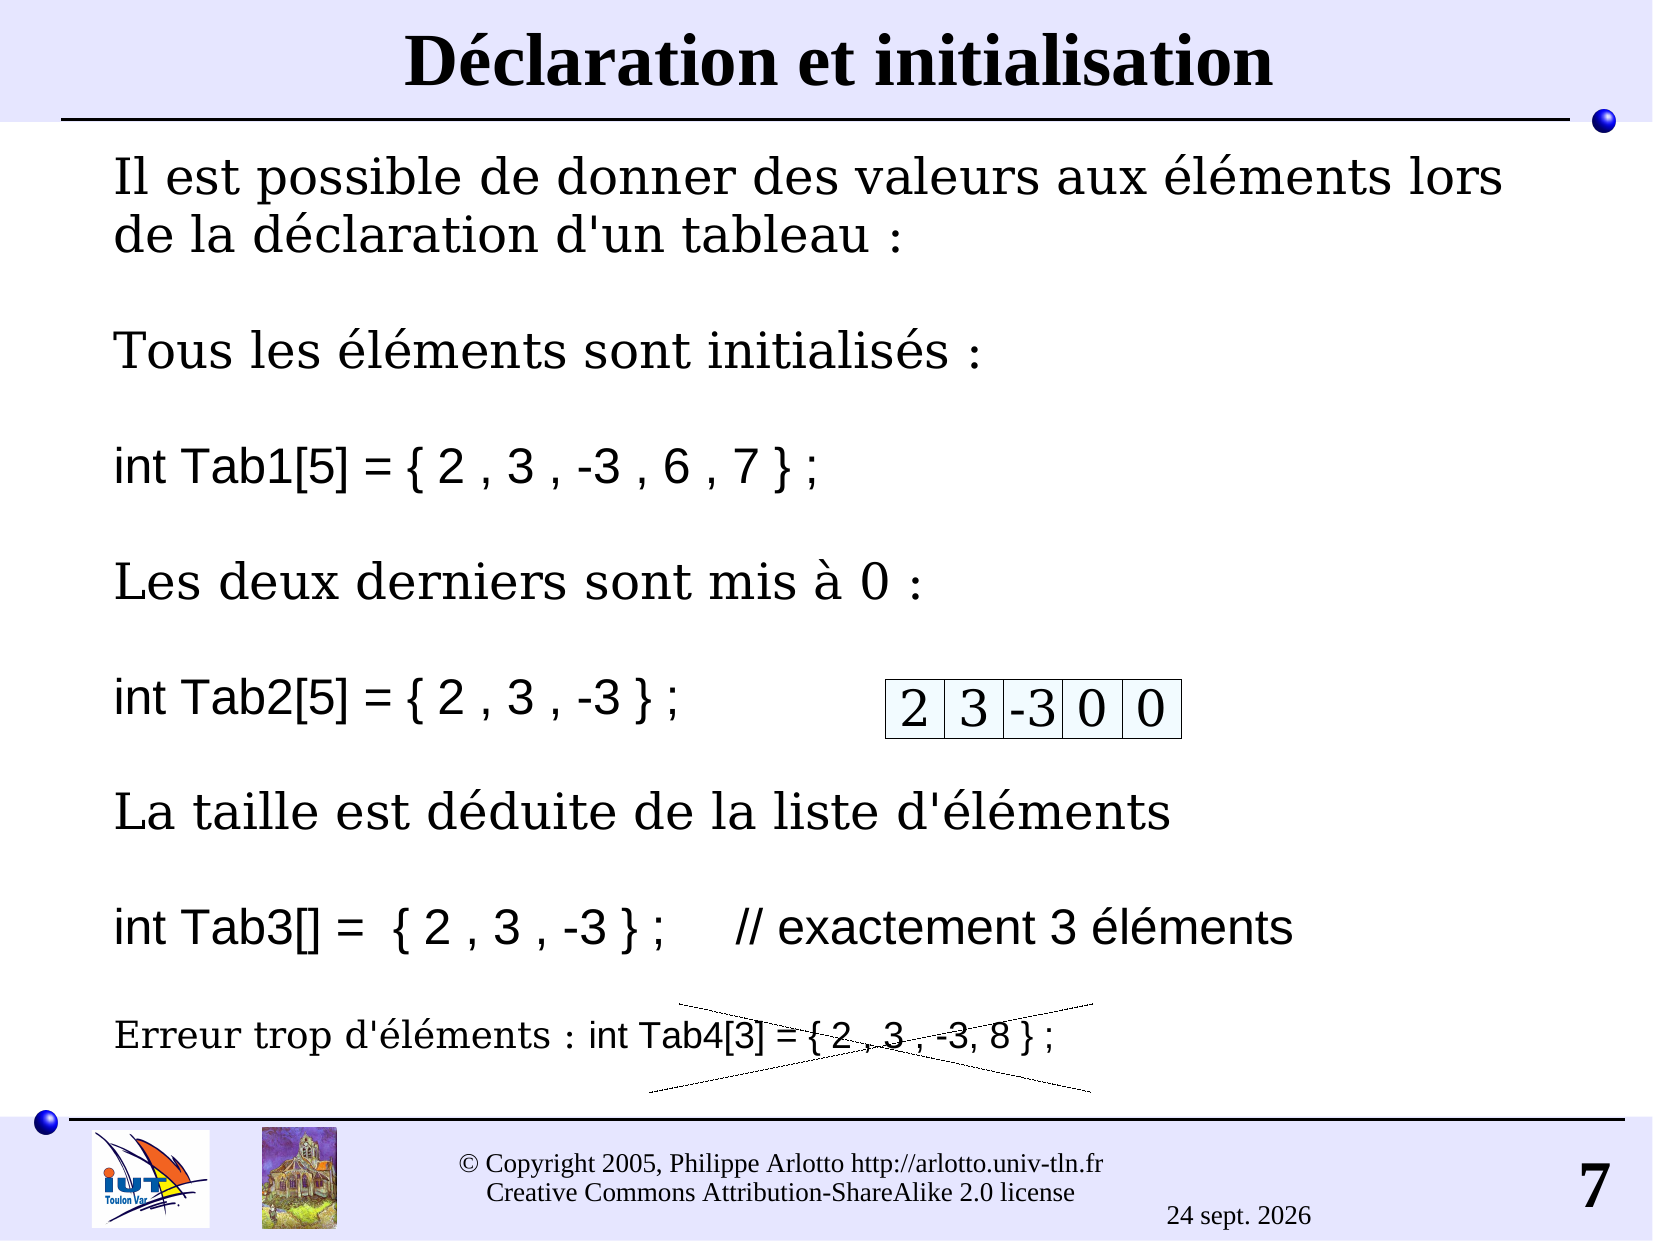

# Déclaration et initialisation
Il est possible de donner des valeurs aux éléments lors
de la déclaration d'un tableau :
Tous les éléments sont initialisés :
int Tab1[5] = { 2 , 3 , -3 , 6 , 7 } ;
Les deux derniers sont mis à 0 :
int Tab2[5] = { 2 , 3 , -3 } ;
La taille est déduite de la liste d'éléments
int Tab3[] = { 2 , 3 , -3 } ; // exactement 3 éléments
Erreur trop d'éléments : int Tab4[3] = { 2 , 3 , -3, 8 } ;
2
3
-3
0
0